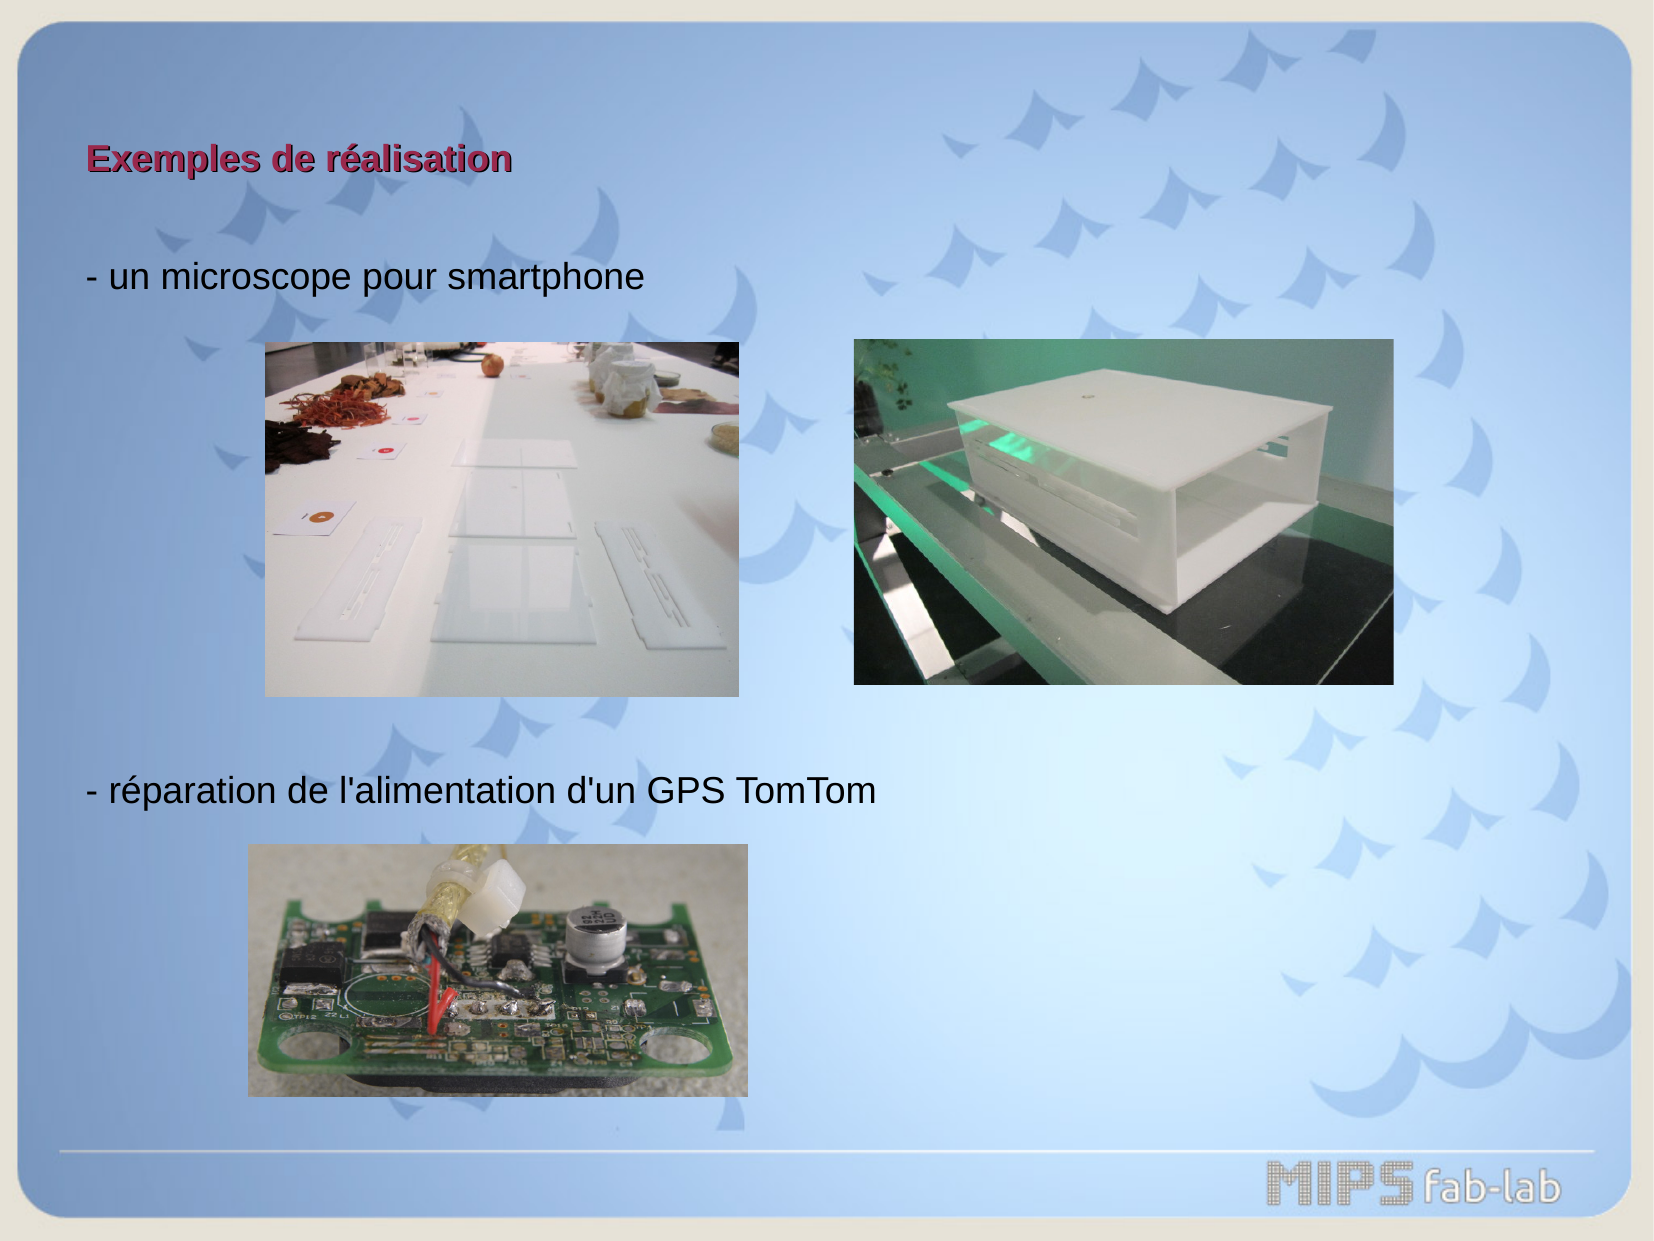

Exemples de réalisation
- un microscope pour smartphone
- réparation de l'alimentation d'un GPS TomTom